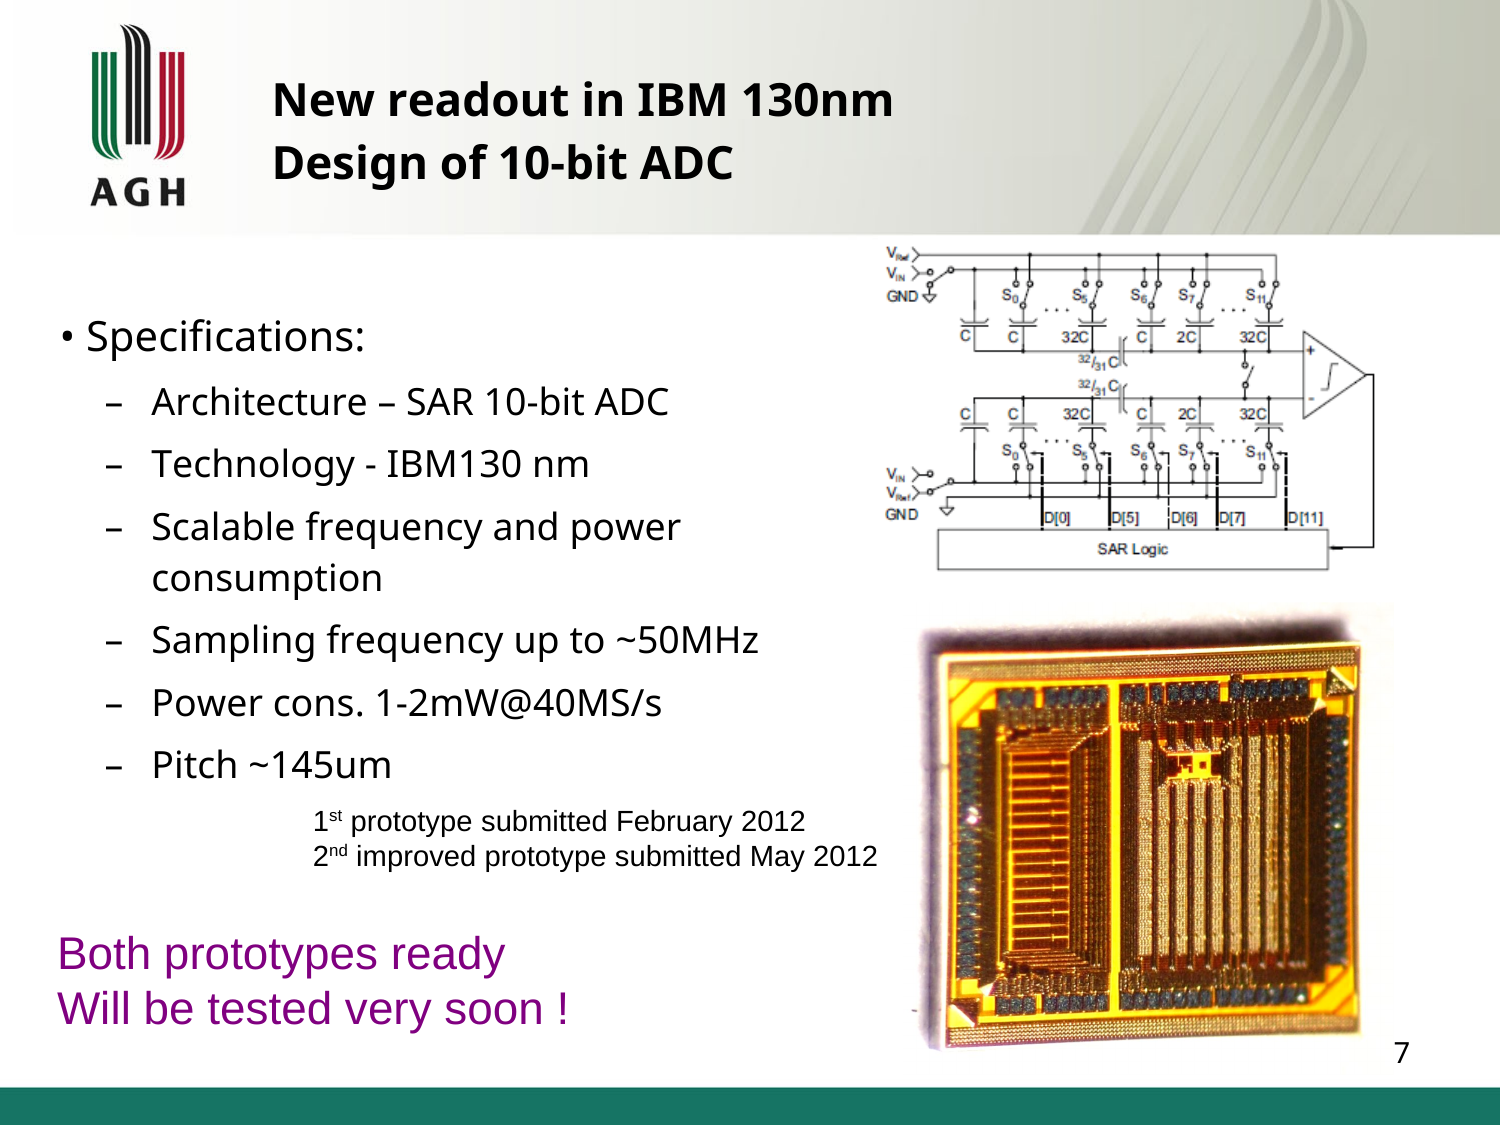

# New readout in IBM 130nm Design of 10-bit ADC
 Specifications:
Architecture – SAR 10-bit ADC
Technology - IBM130 nm
Scalable frequency and power consumption
Sampling frequency up to ~50MHz
Power cons. 1-2mW@40MS/s
Pitch ~145um
1st prototype submitted February 2012
2nd improved prototype submitted May 2012
Both prototypes ready
Will be tested very soon !
7